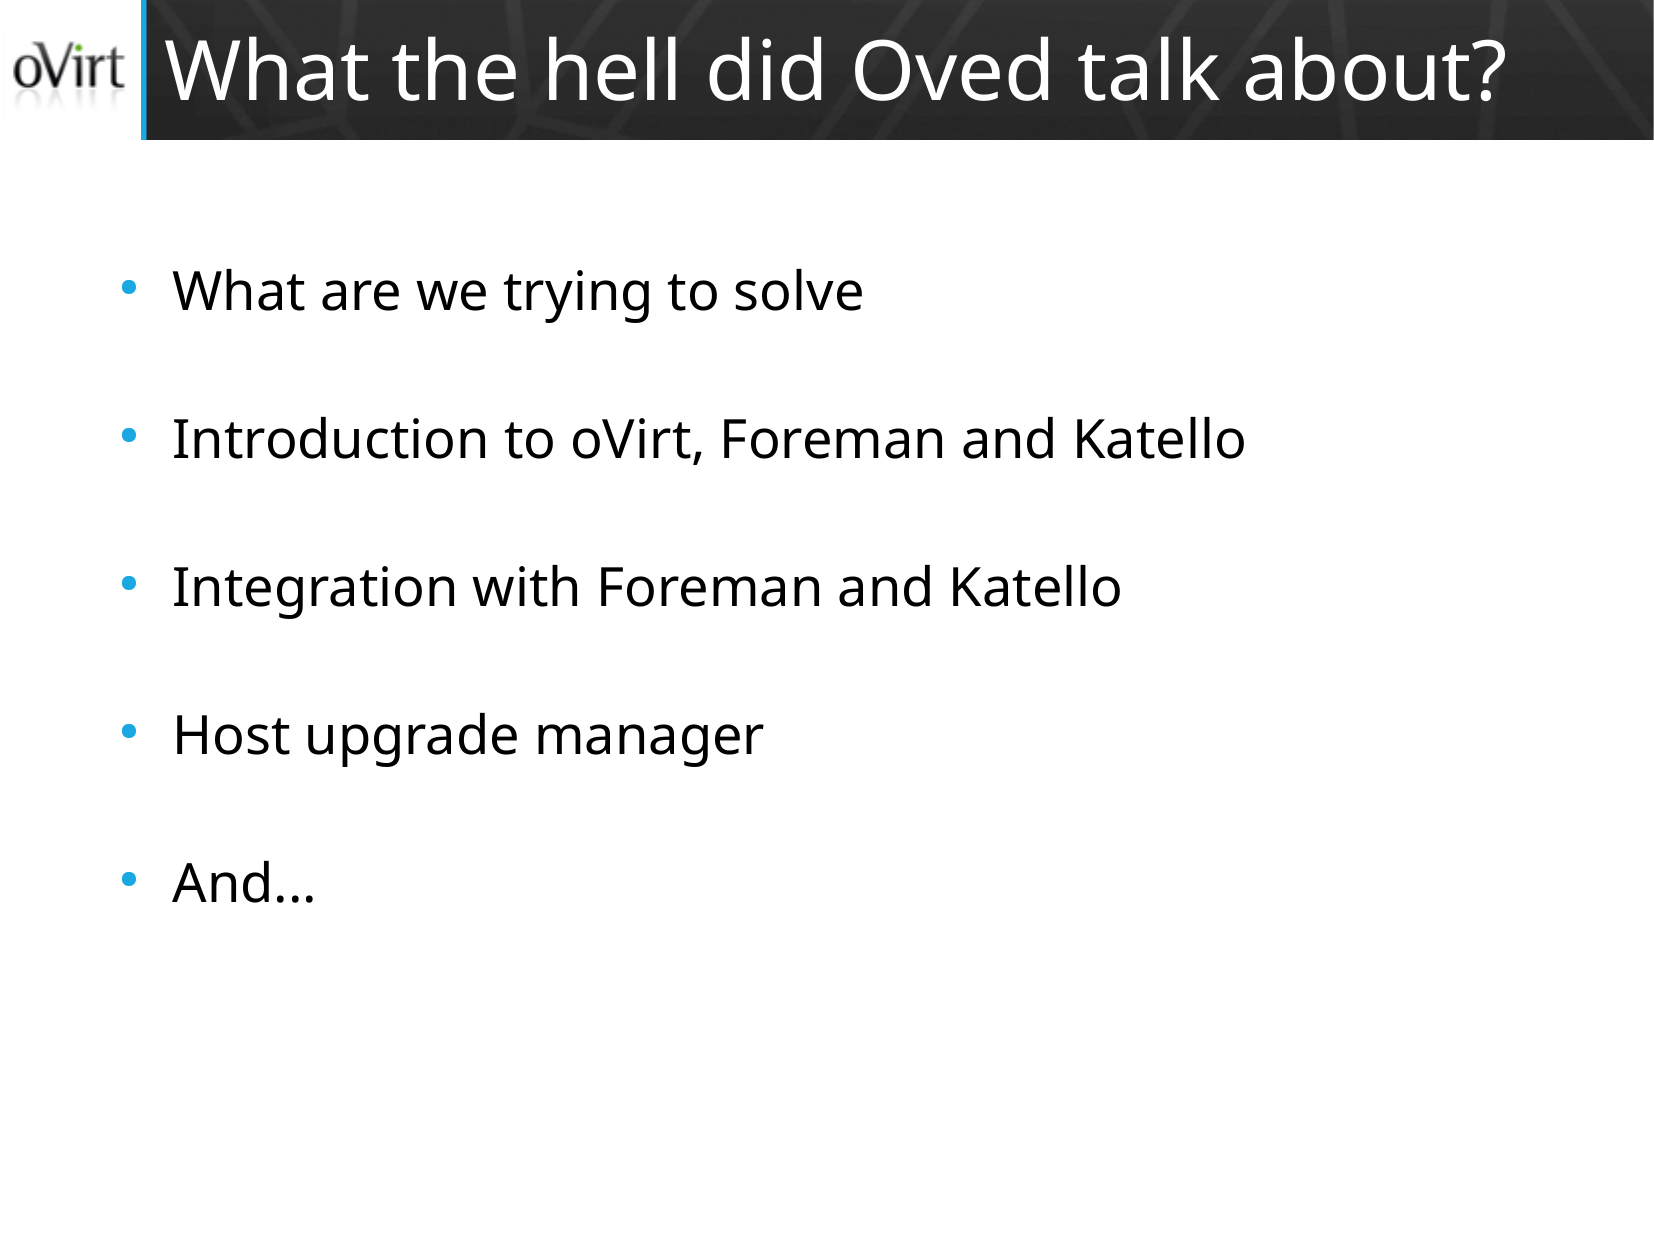

# What the hell did Oved talk about?
What are we trying to solve
Introduction to oVirt, Foreman and Katello
Integration with Foreman and Katello
Host upgrade manager
And...